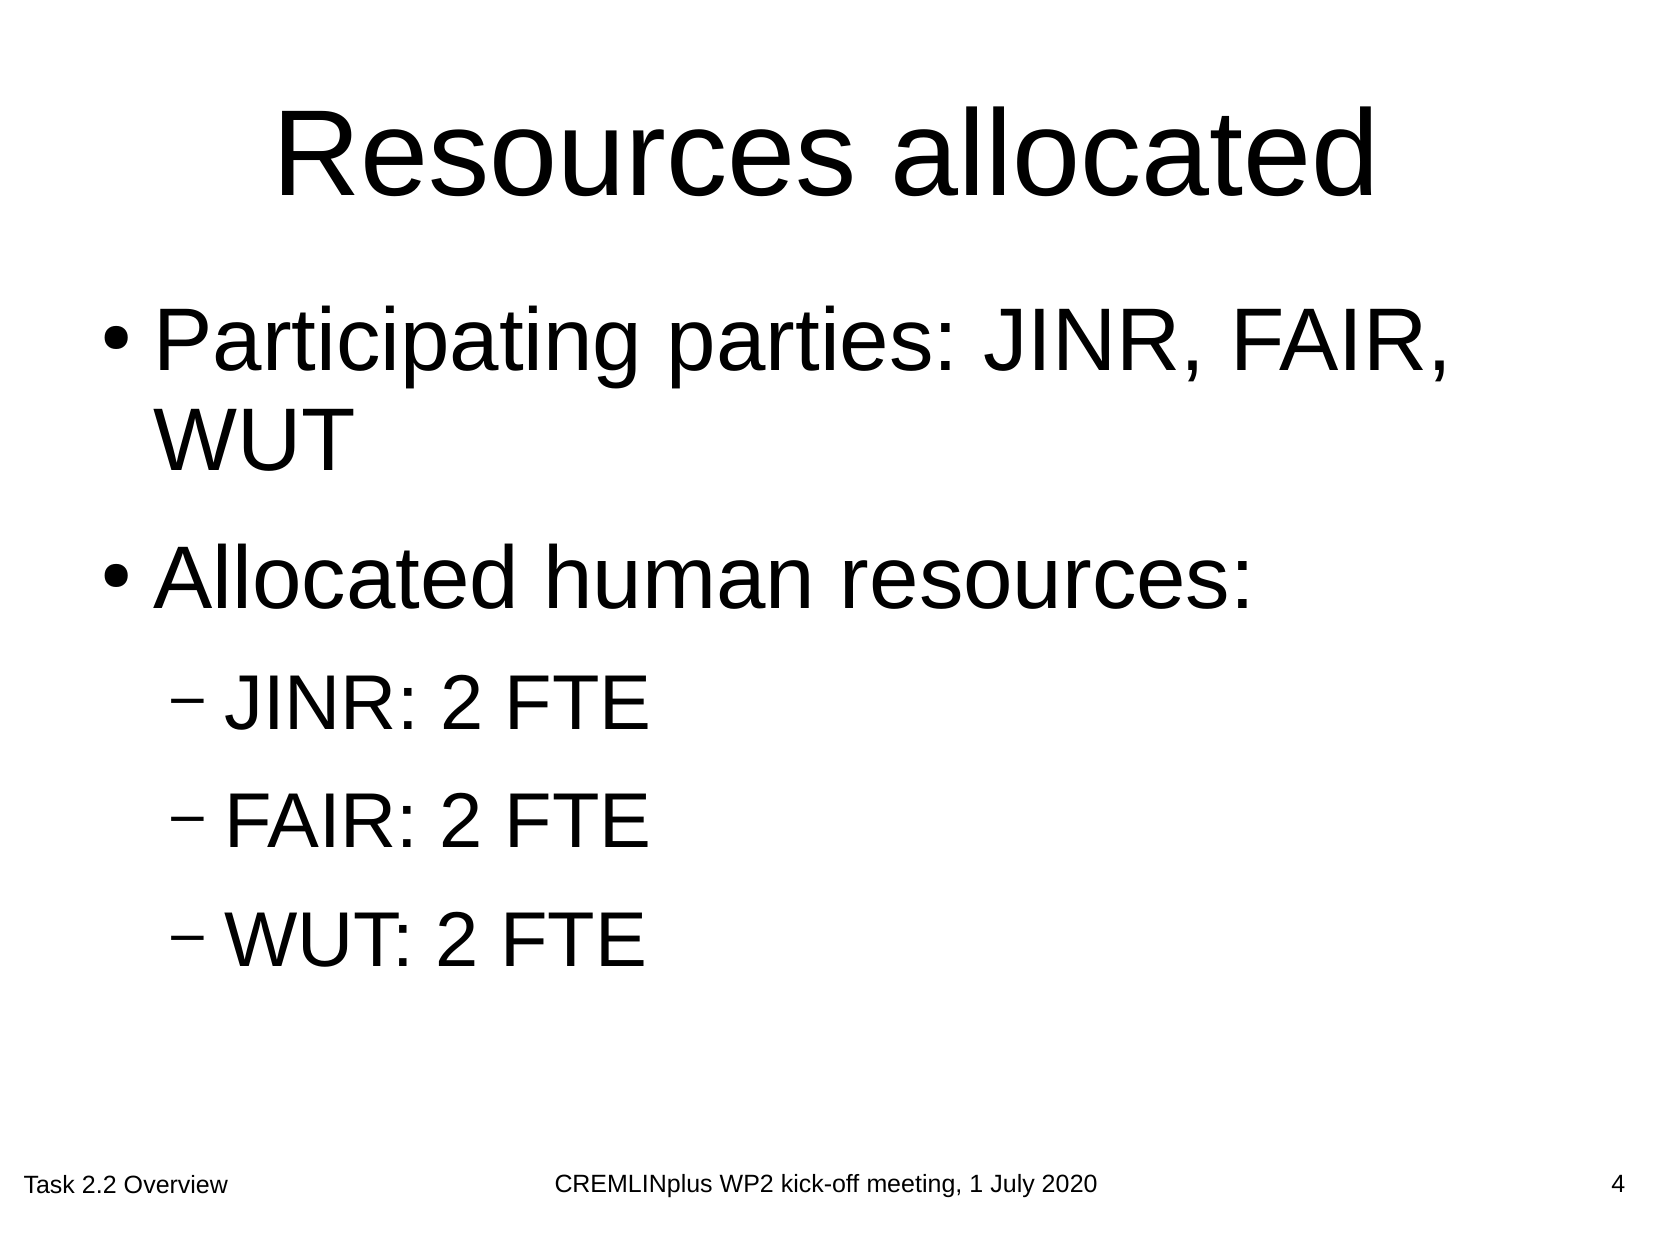

# Resources allocated
Participating parties: JINR, FAIR, WUT
Allocated human resources:
JINR: 2 FTE
FAIR: 2 FTE
WUT: 2 FTE
CREMLINplus WP2 kick-off meeting, 1 July 2020
4
Task 2.2 Overview